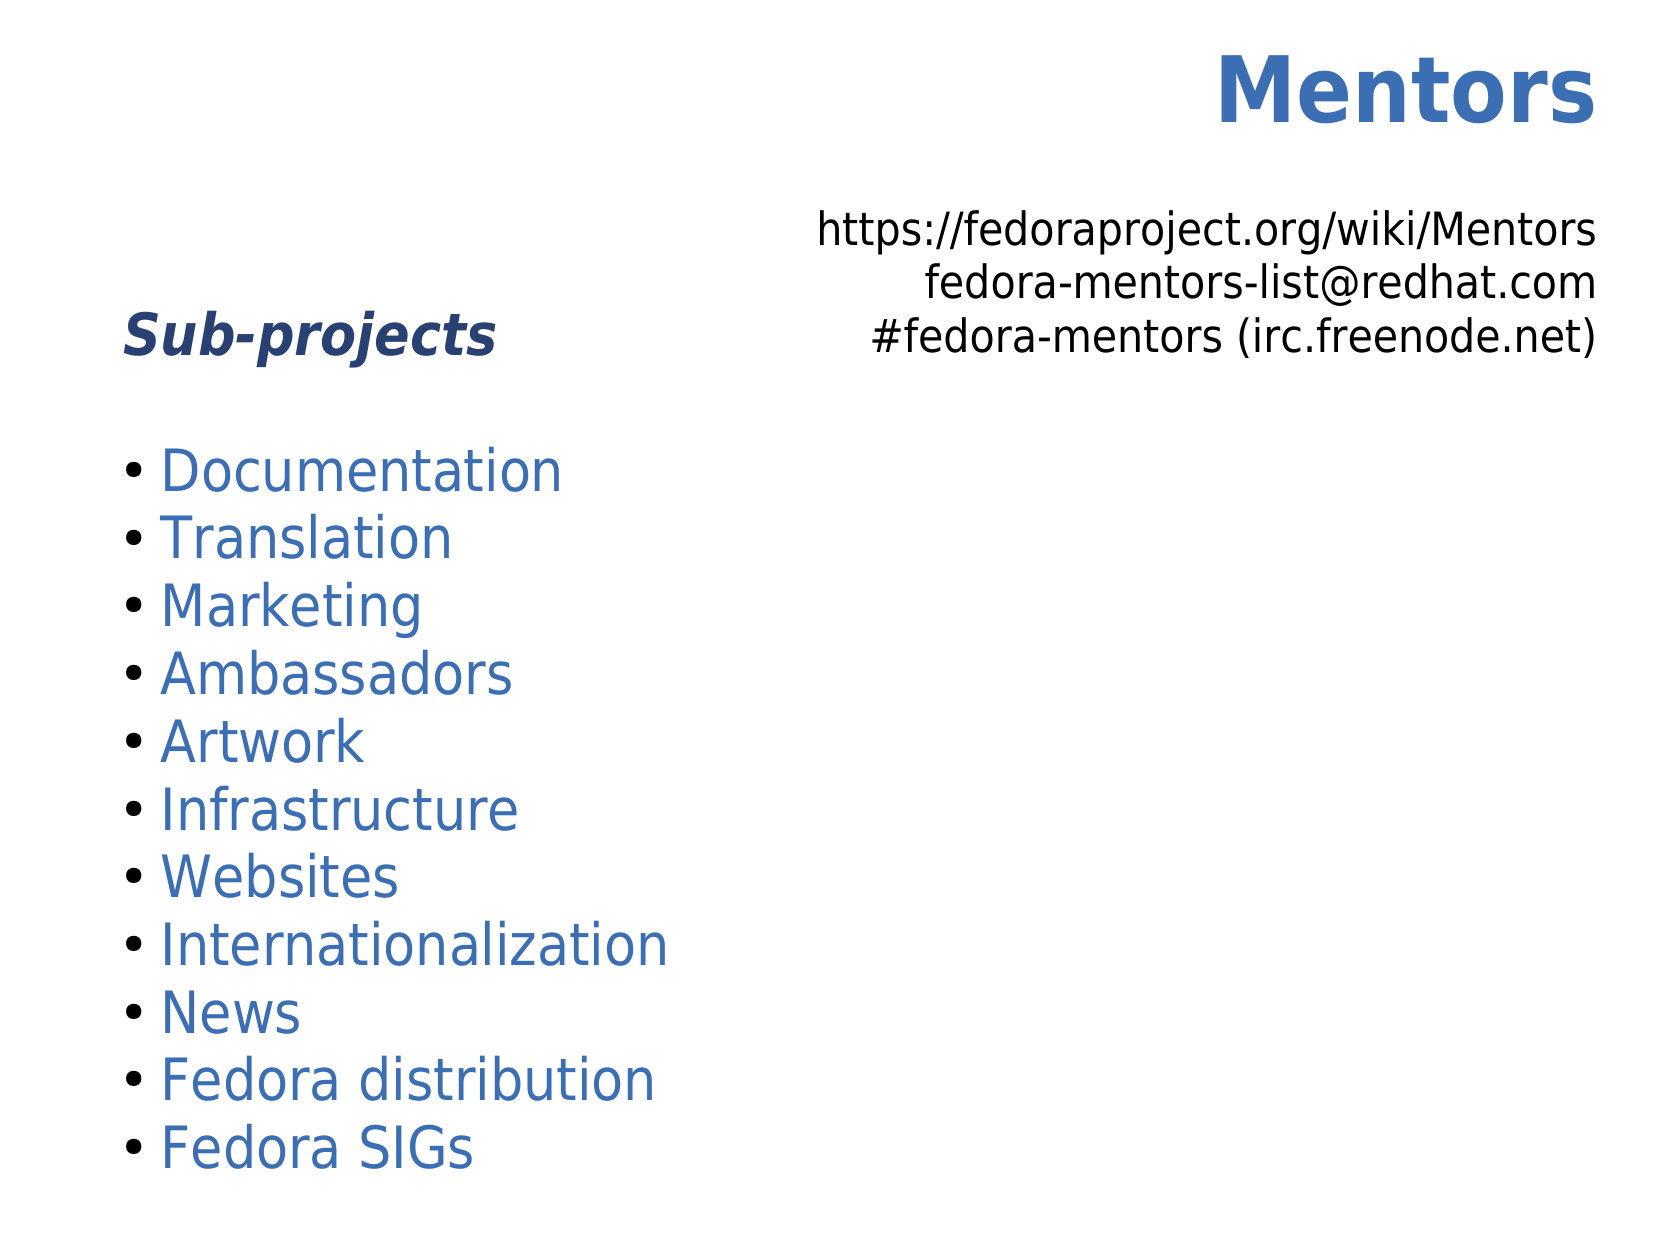

Mentors
https://fedoraproject.org/wiki/Mentors
fedora-mentors-list@redhat.com
#fedora-mentors (irc.freenode.net)
Sub-projects
 Documentation
 Translation
 Marketing
 Ambassadors
 Artwork
 Infrastructure
 Websites
 Internationalization
 News
 Fedora distribution
 Fedora SIGs